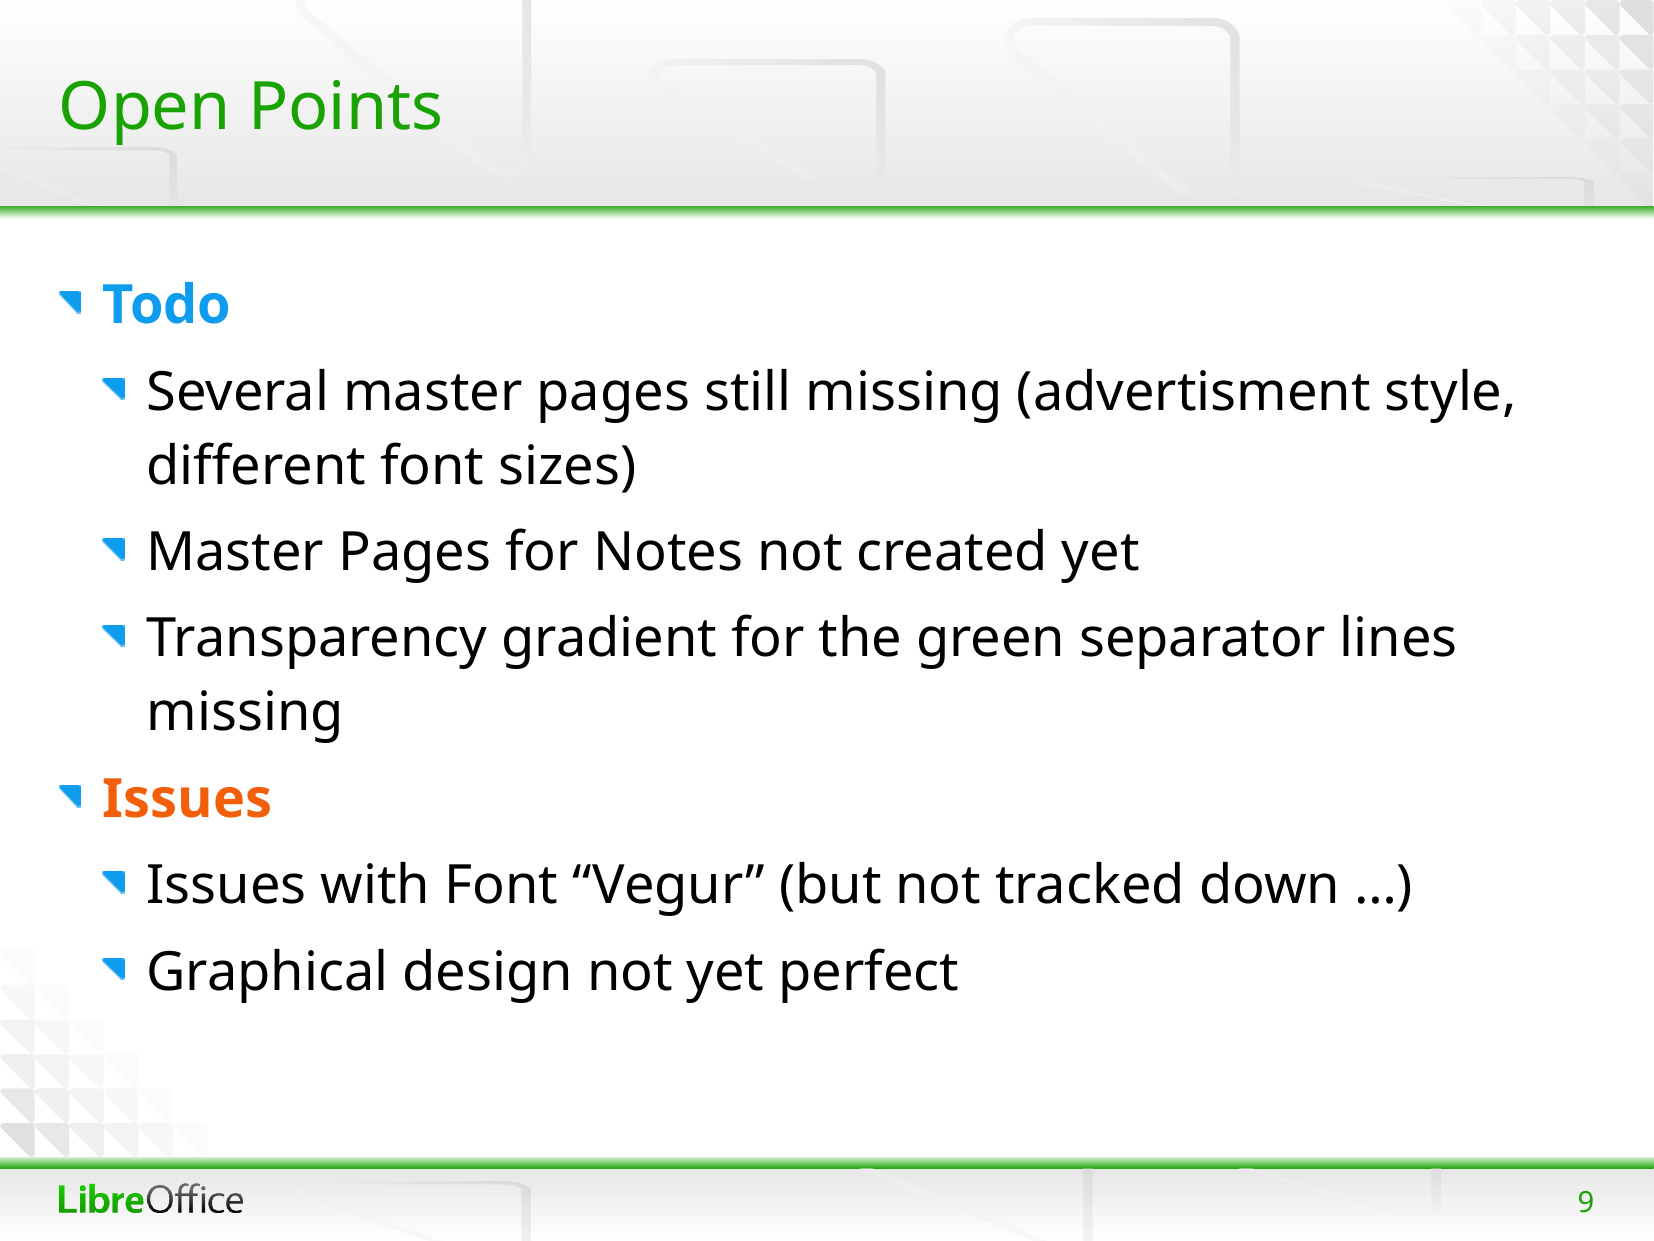

# Open Points
Todo
Several master pages still missing (advertisment style, different font sizes)
Master Pages for Notes not created yet
Transparency gradient for the green separator lines missing
Issues
Issues with Font “Vegur” (but not tracked down …)
Graphical design not yet perfect
9